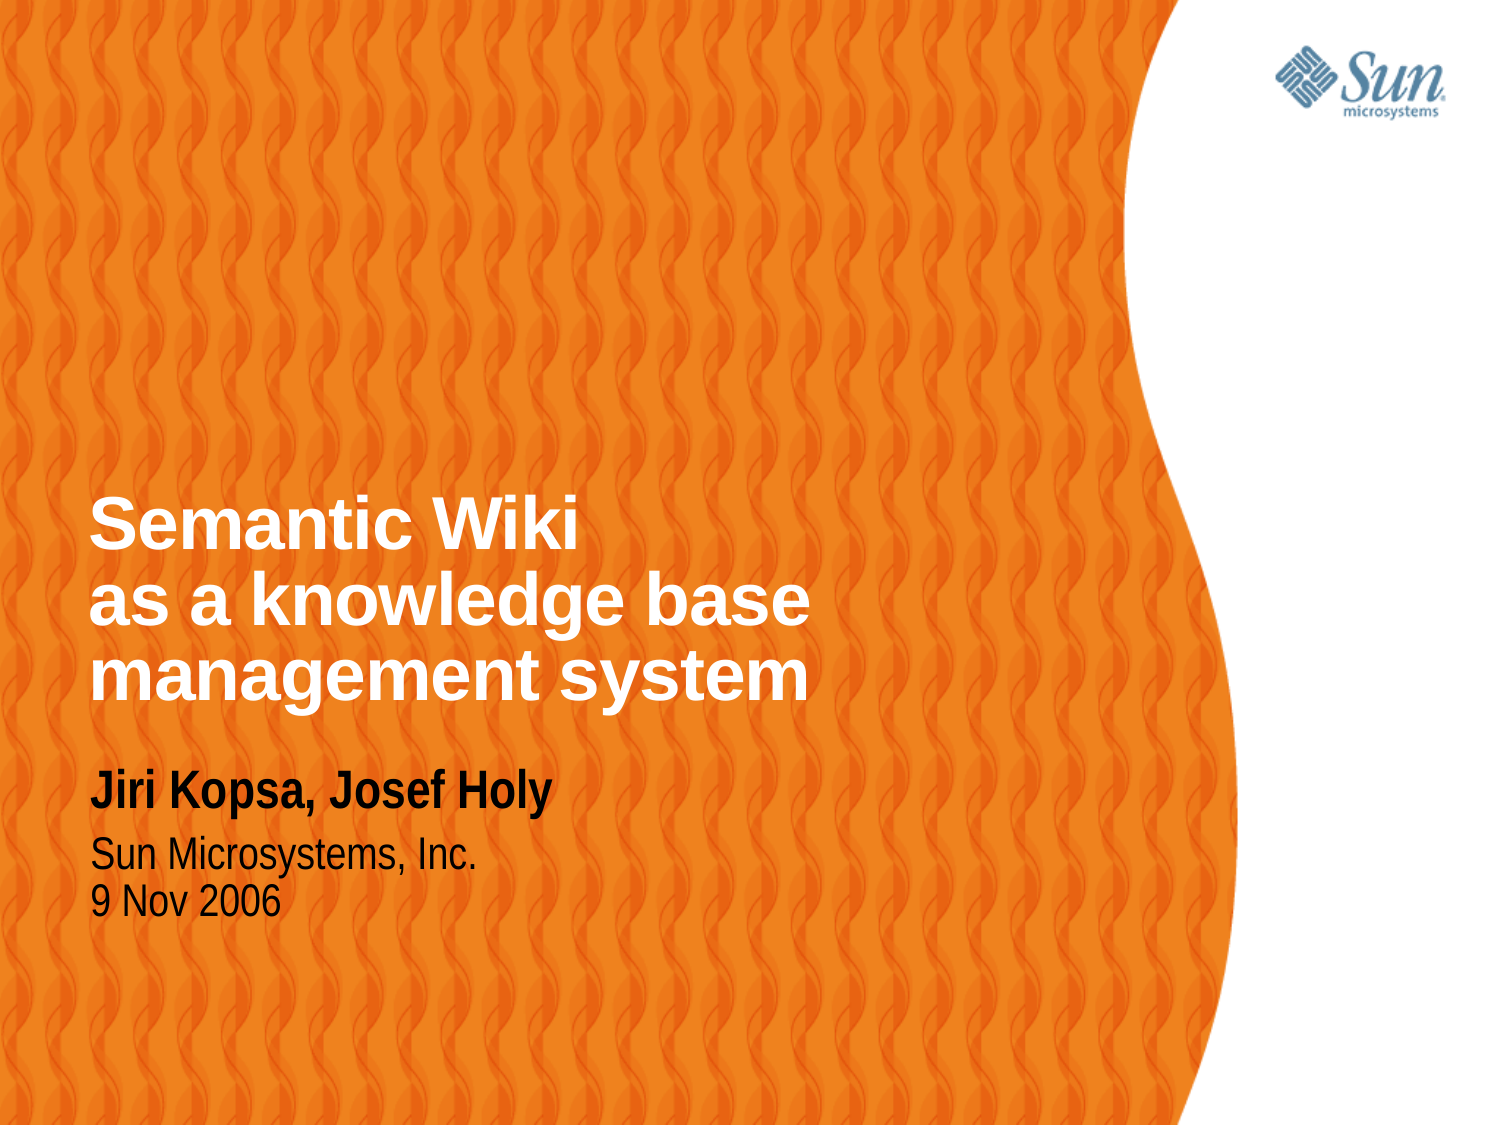

# Semantic Wiki as a knowledge base management system
Jiri Kopsa, Josef Holy
Sun Microsystems, Inc.
9 Nov 2006